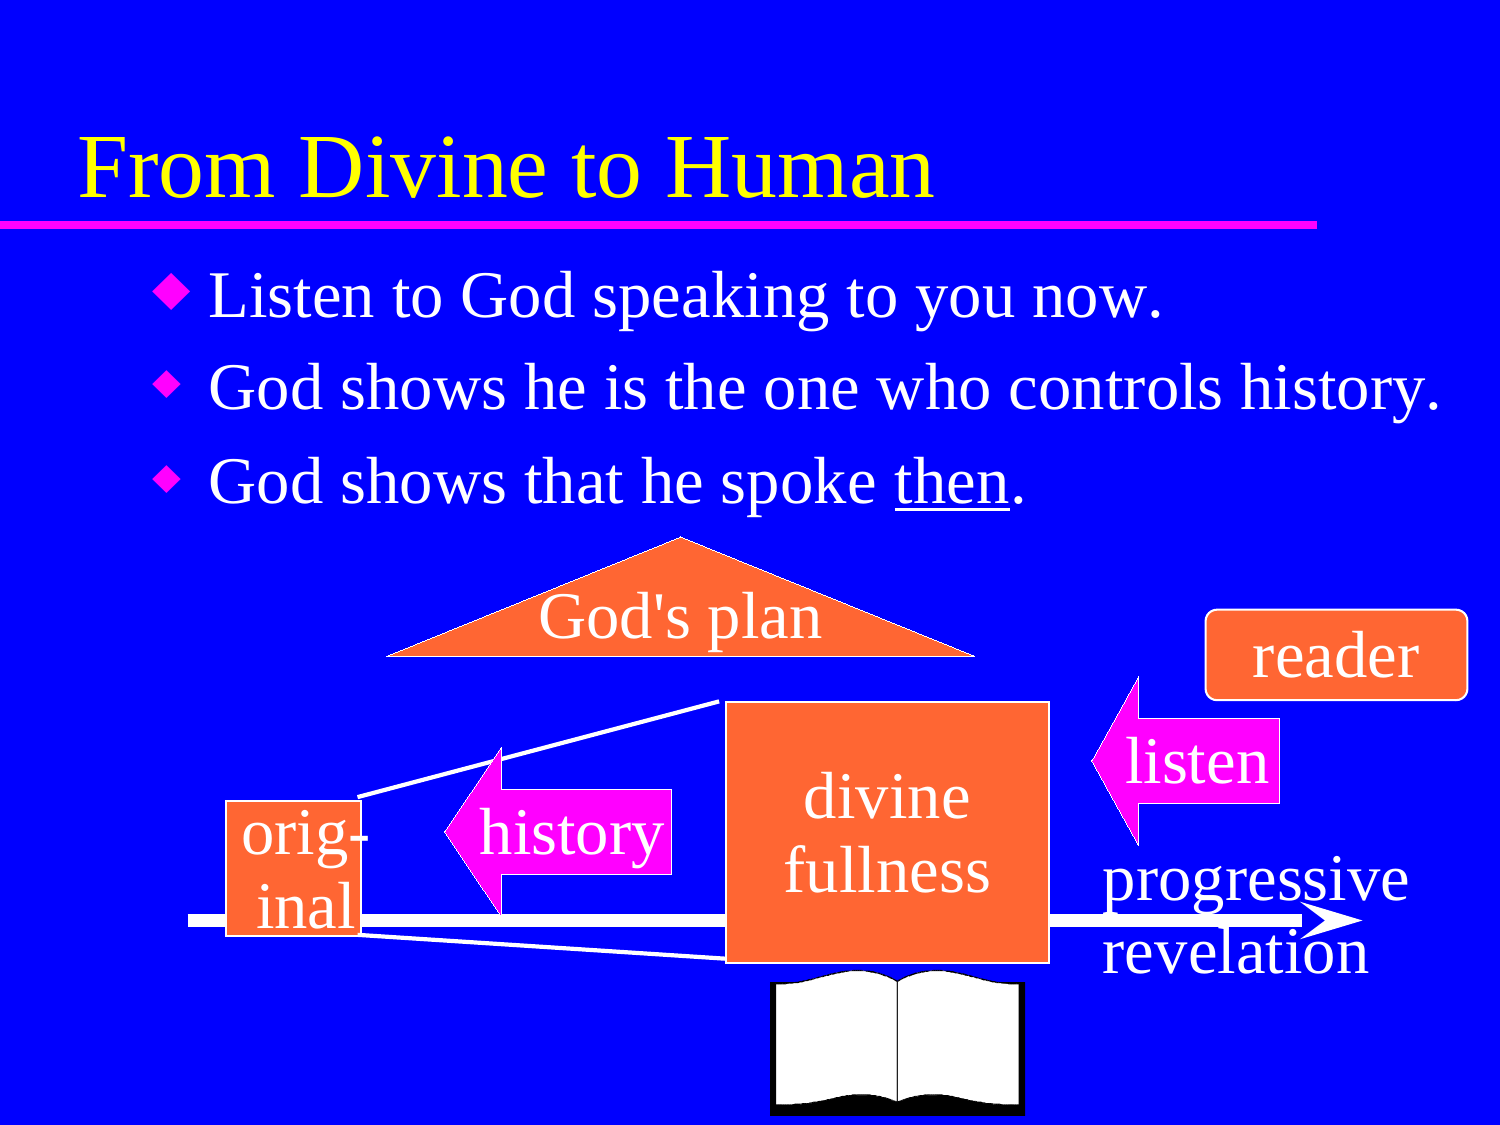

# From Divine to Human
Listen to God speaking to you now.
God shows he is the one who controls history.
God shows that he spoke then.
God's plan
progressive revelation
reader
listen
divine
fullness
history
orig-
inal